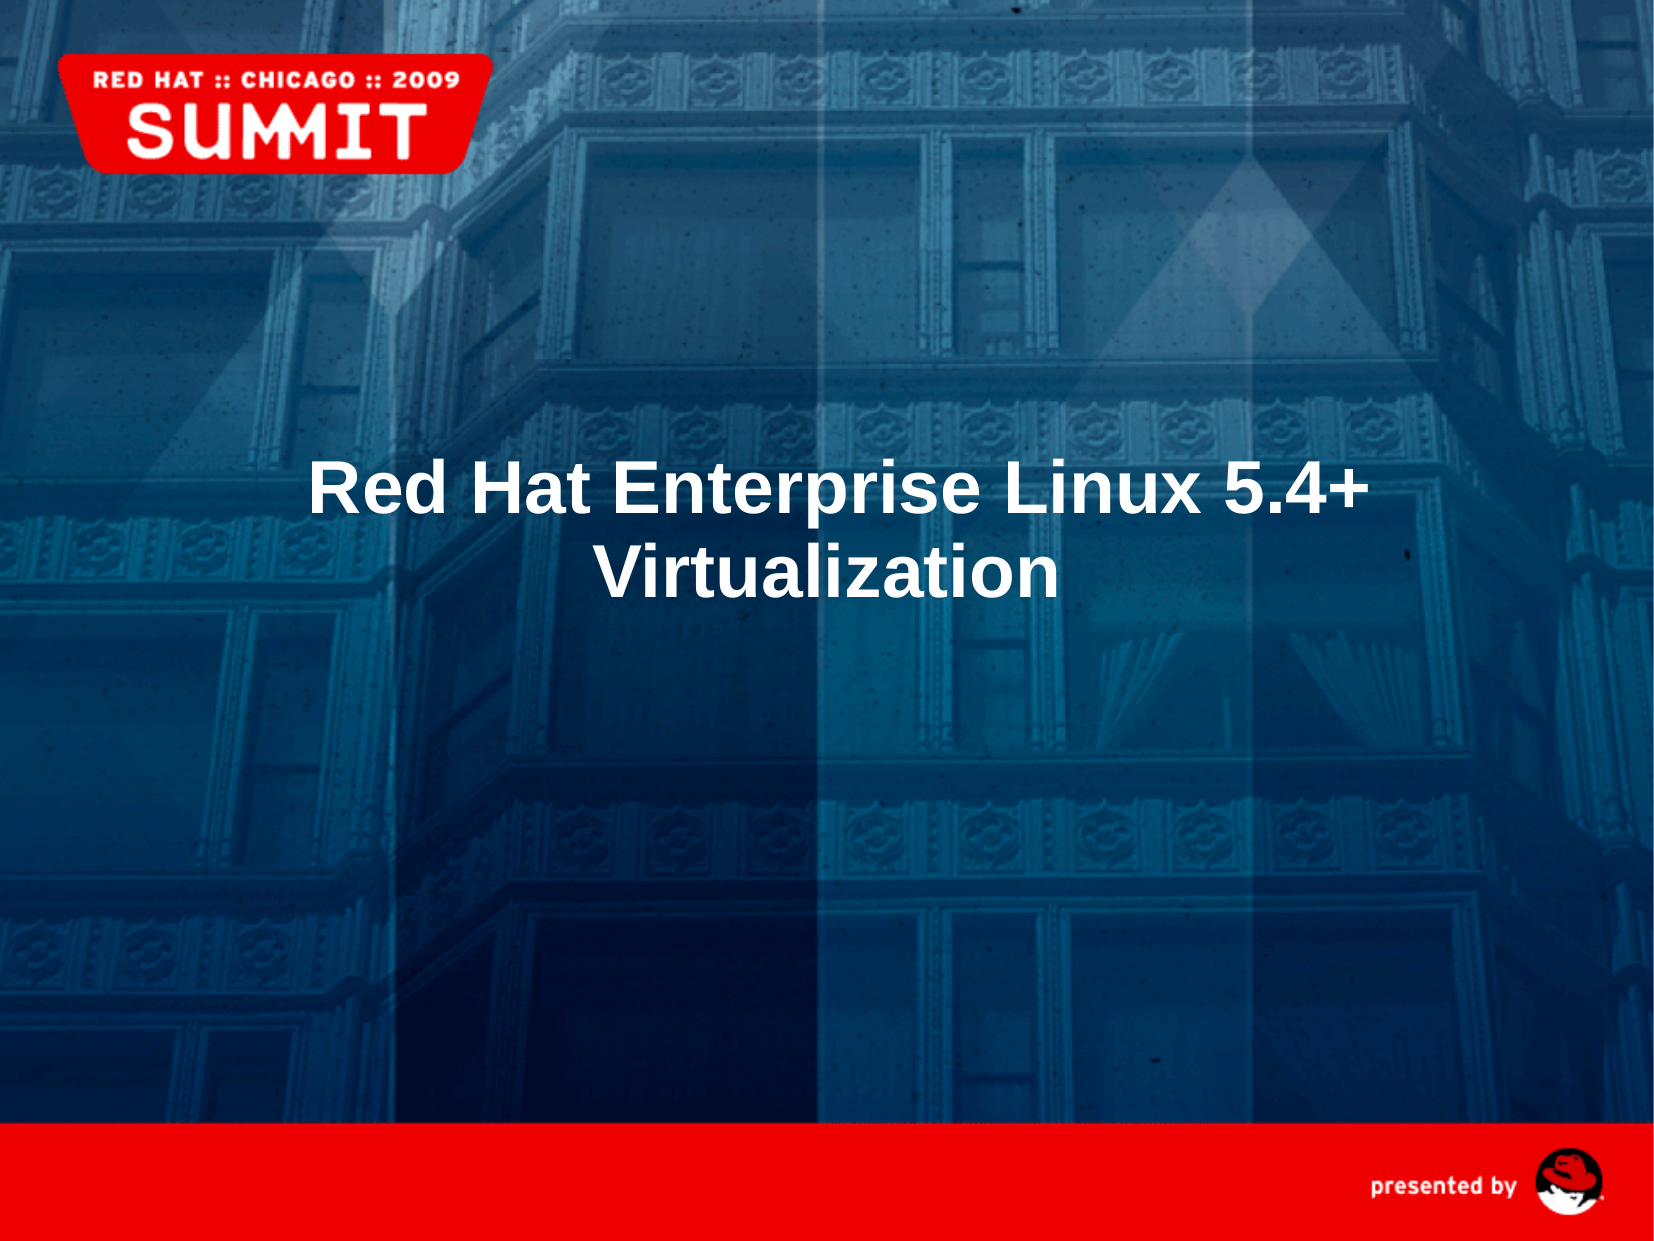

# Red Hat Enterprise Linux 5.4+ Virtualization